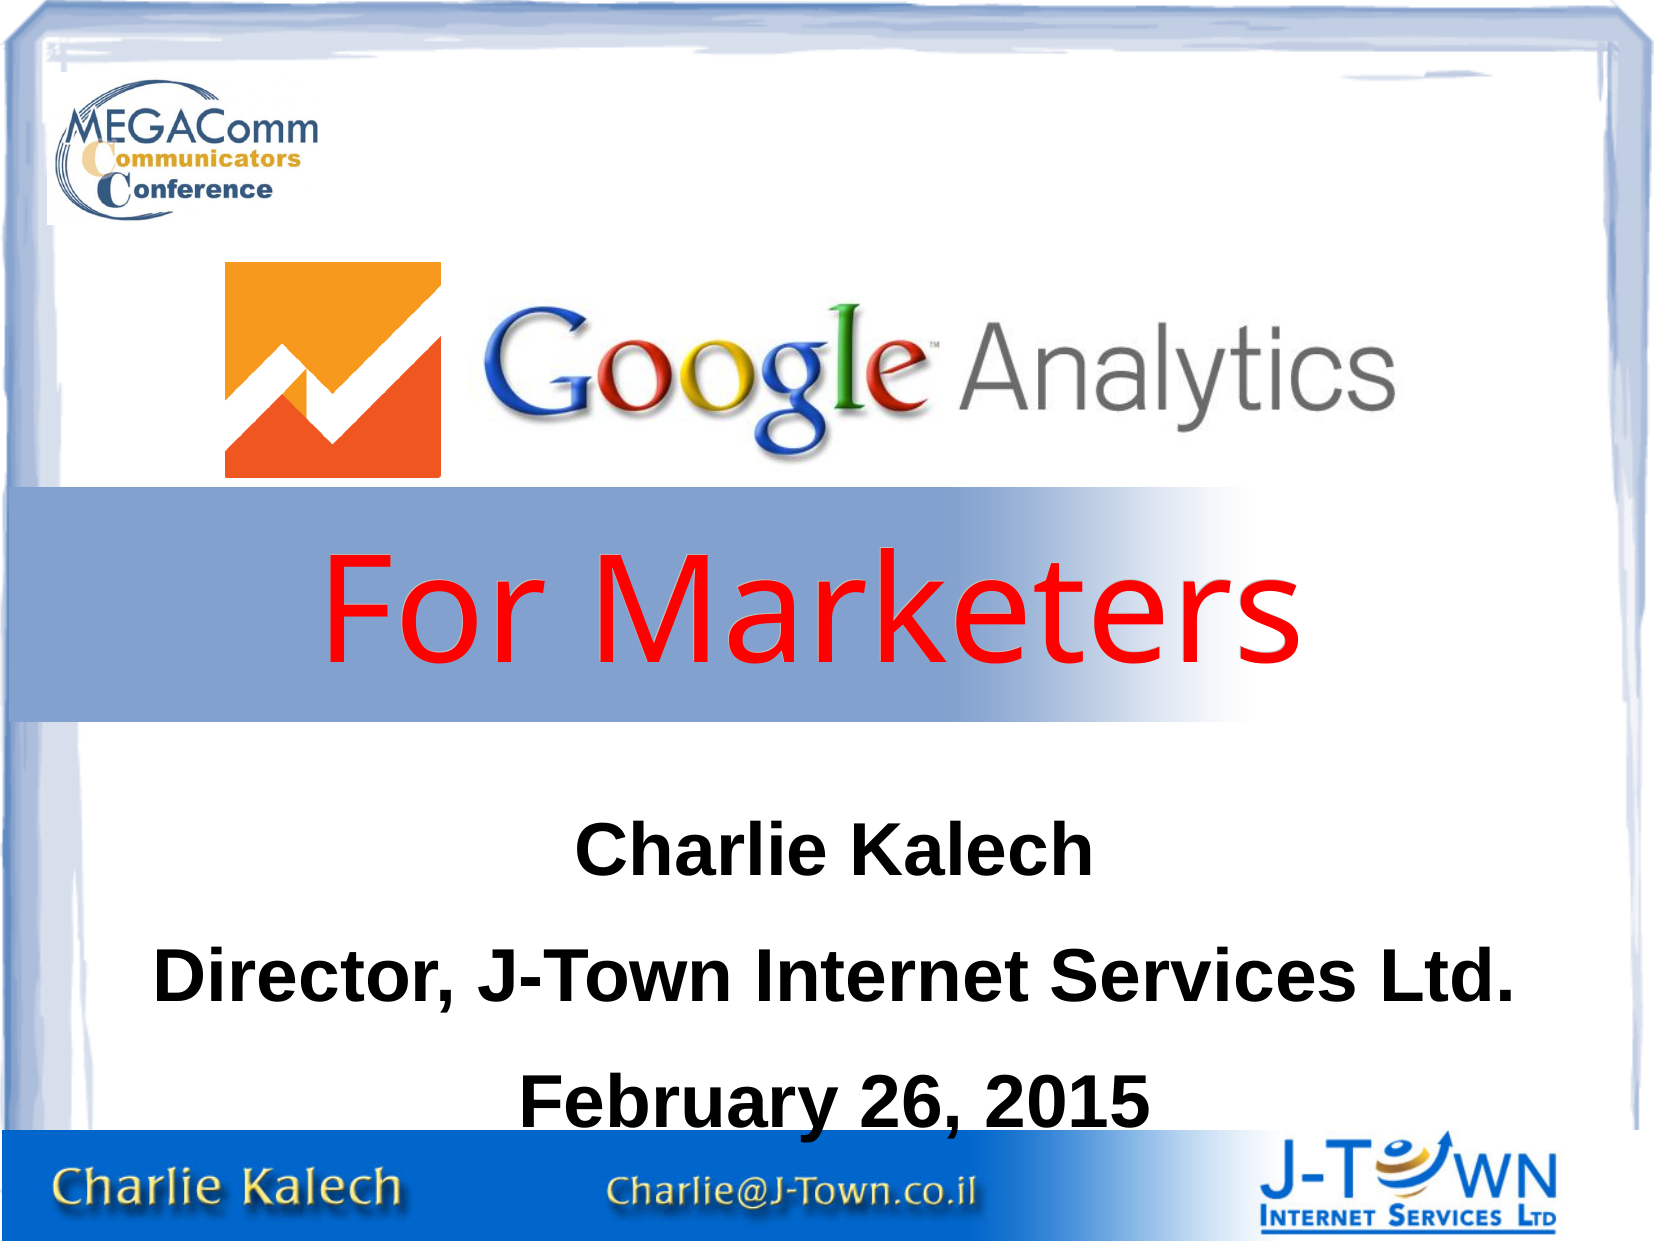

For Marketers
Charlie Kalech
Director, J-Town Internet Services Ltd.
February 26, 2015